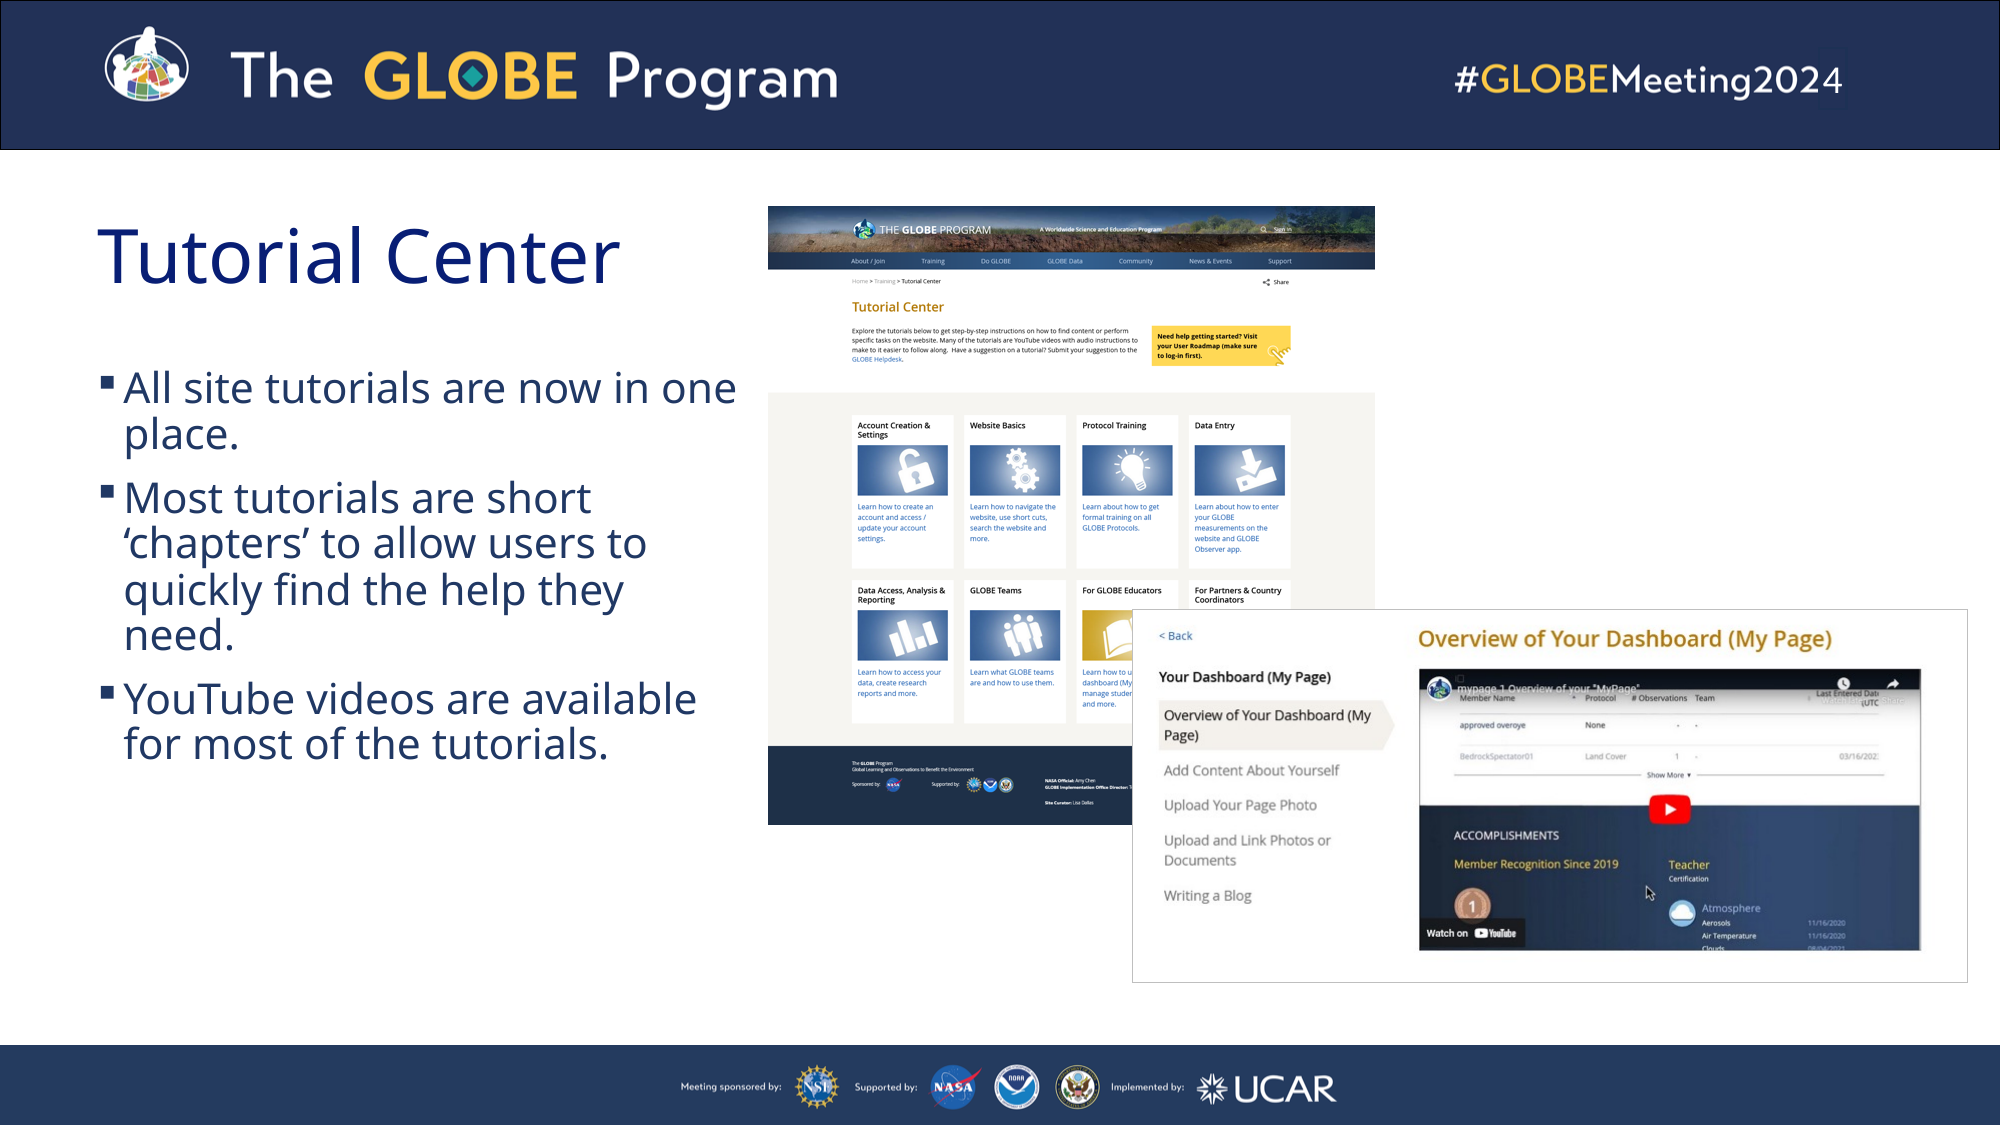

Tutorial Center
# All site tutorials are now in one place.
Most tutorials are short ‘chapters’ to allow users to quickly find the help they need.
YouTube videos are available for most of the tutorials.